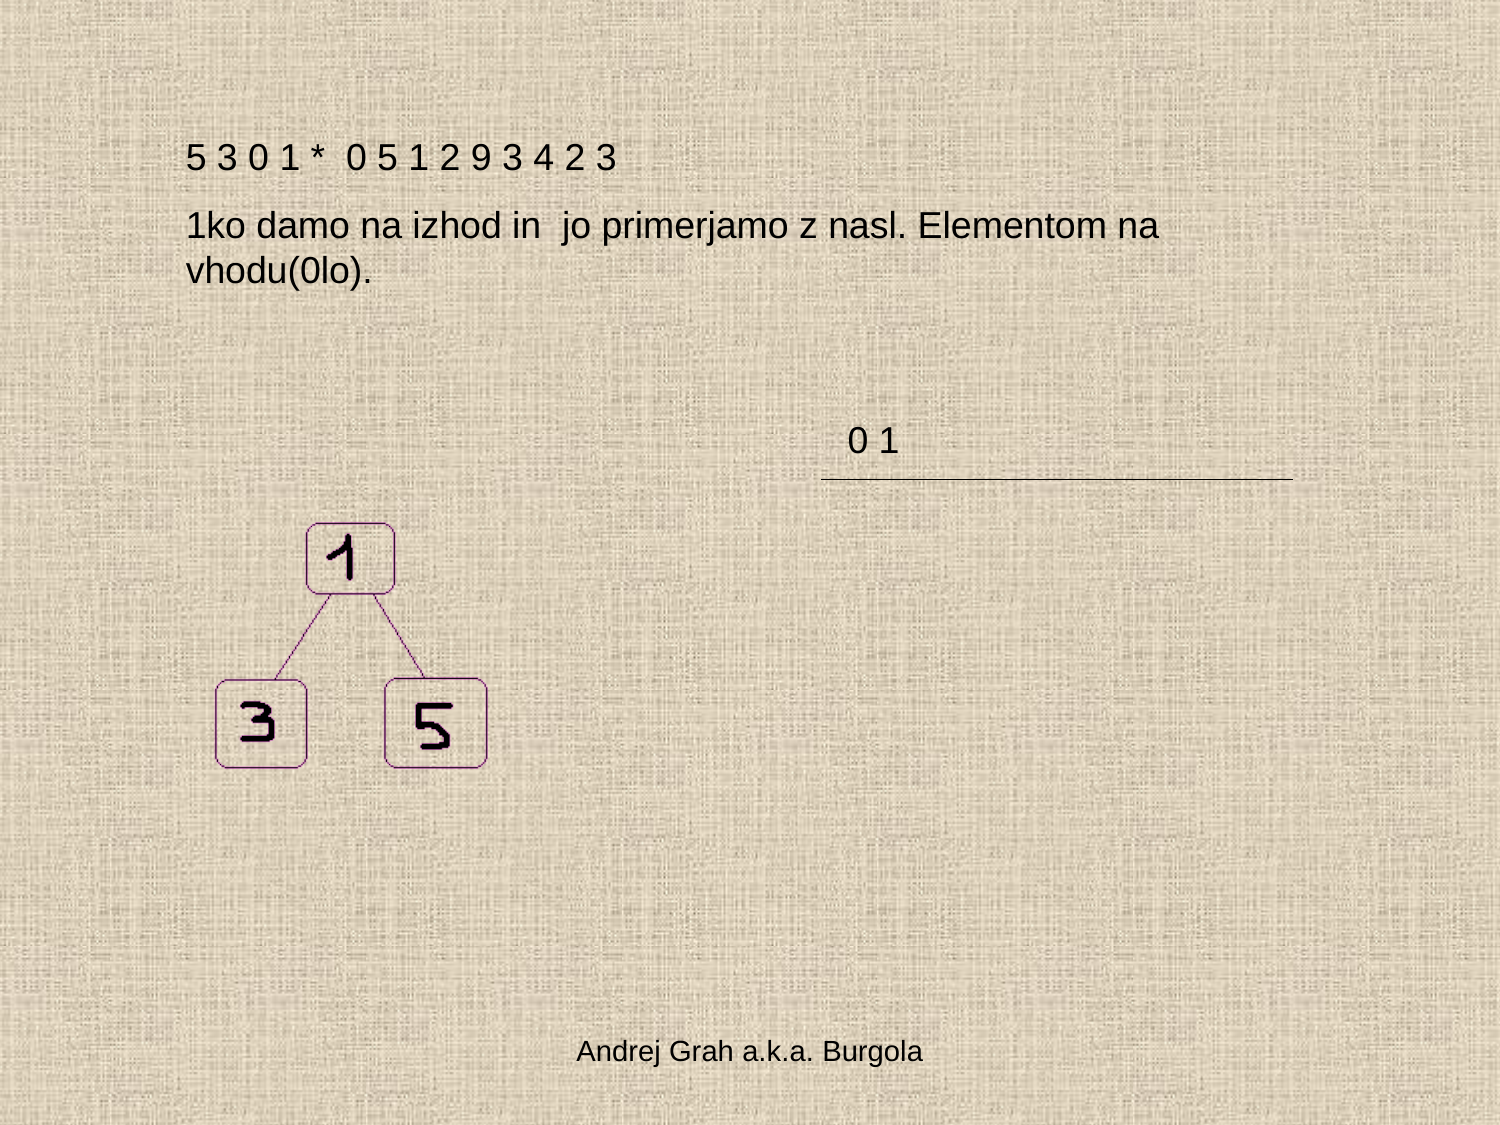

5 3 0 1 * 0 5 1 2 9 3 4 2 3
1ko damo na izhod in jo primerjamo z nasl. Elementom na vhodu(0lo).
0 1
Andrej Grah a.k.a. Burgola